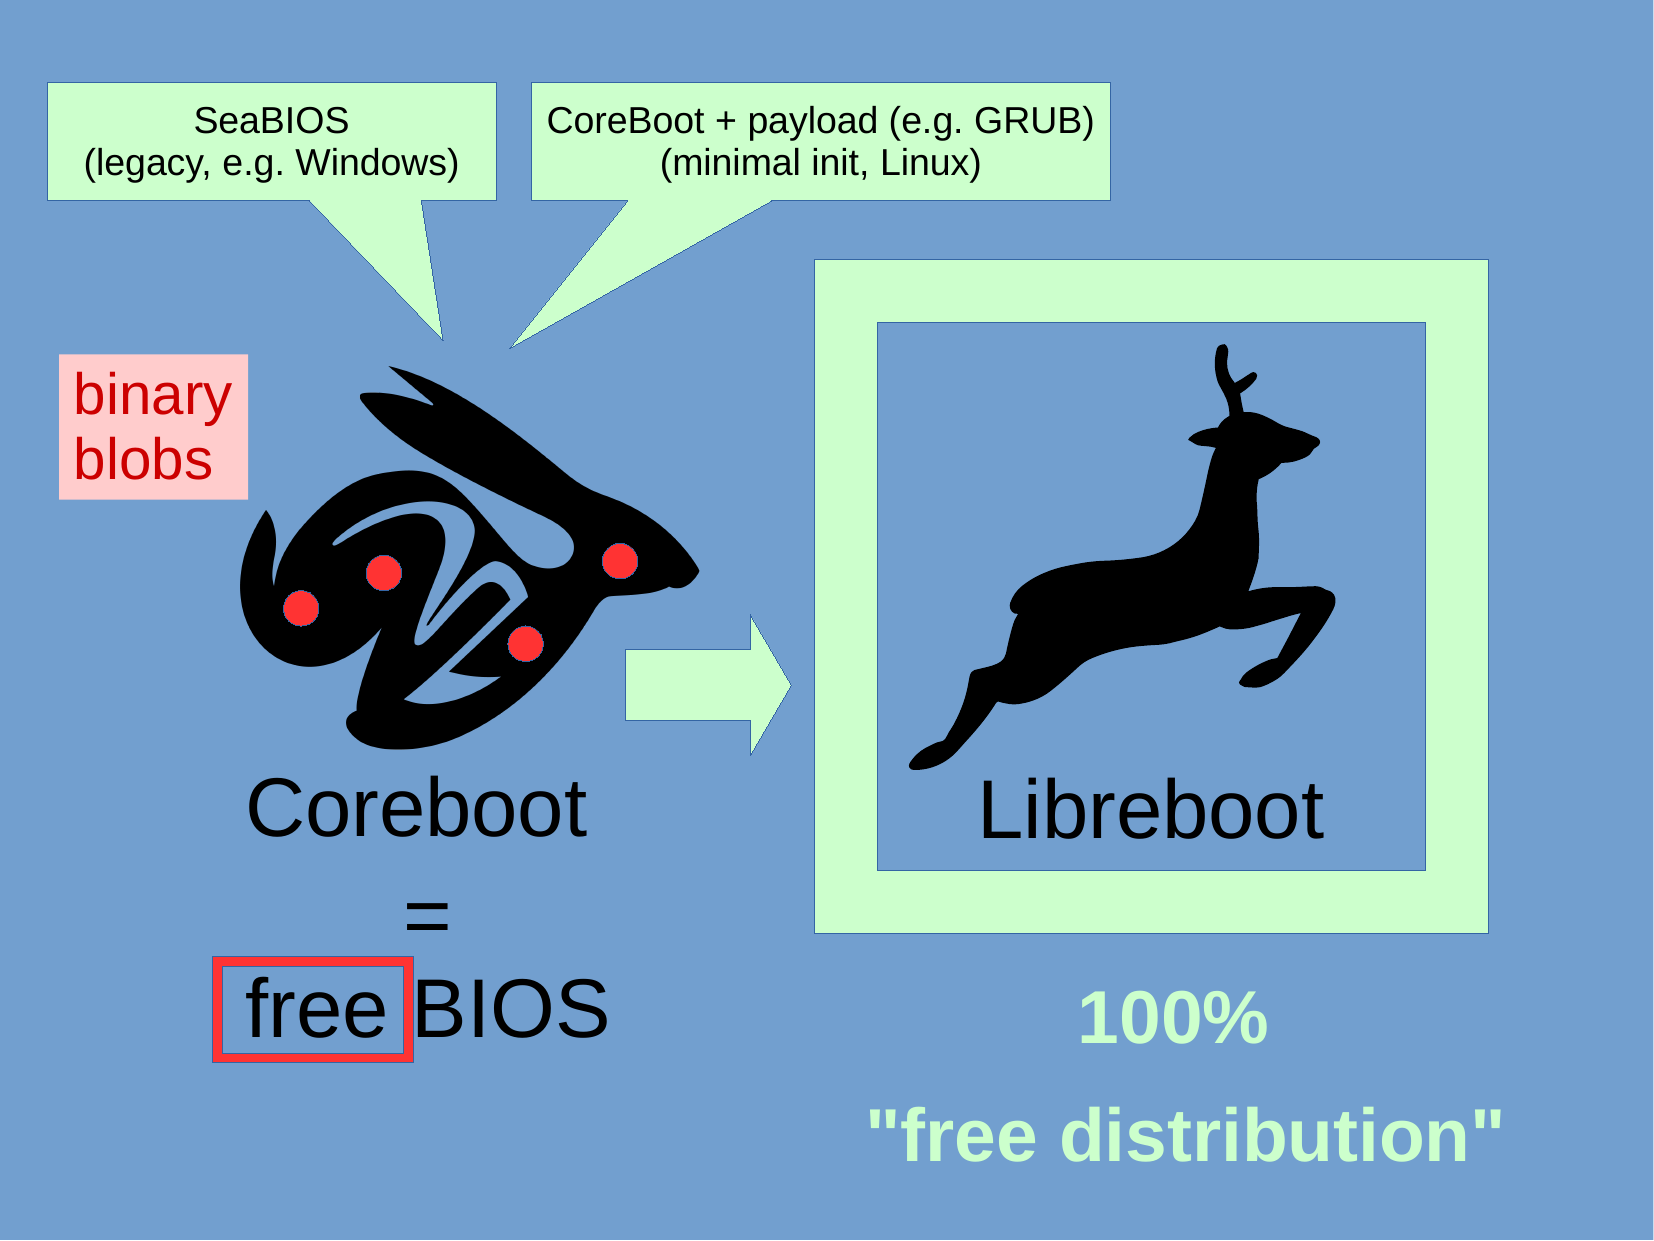

SeaBIOS
(legacy, e.g. Windows)
CoreBoot + payload (e.g. GRUB)
(minimal init, Linux)
binary
blobs
Coreboot
Libreboot
=
free BIOS
100%
"free distribution"